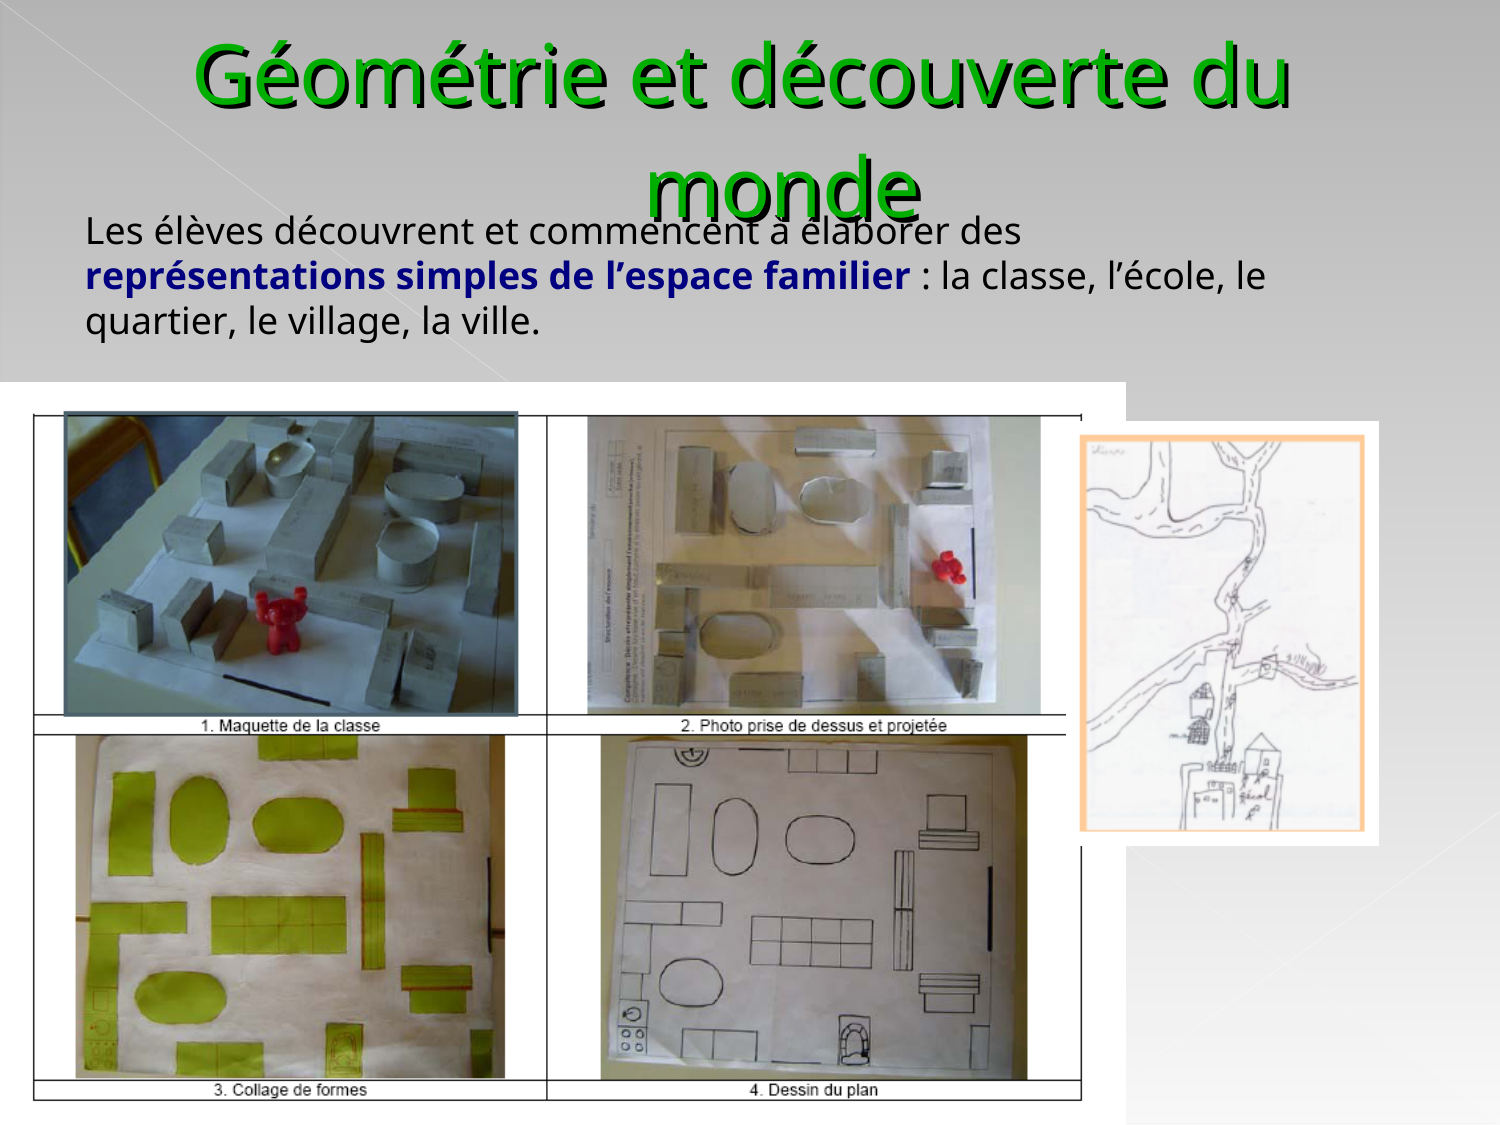

# Géométrie et découverte du monde
Les élèves découvrent et commencent à élaborer des représentations simples de l’espace familier : la classe, l’école, le quartier, le village, la ville.